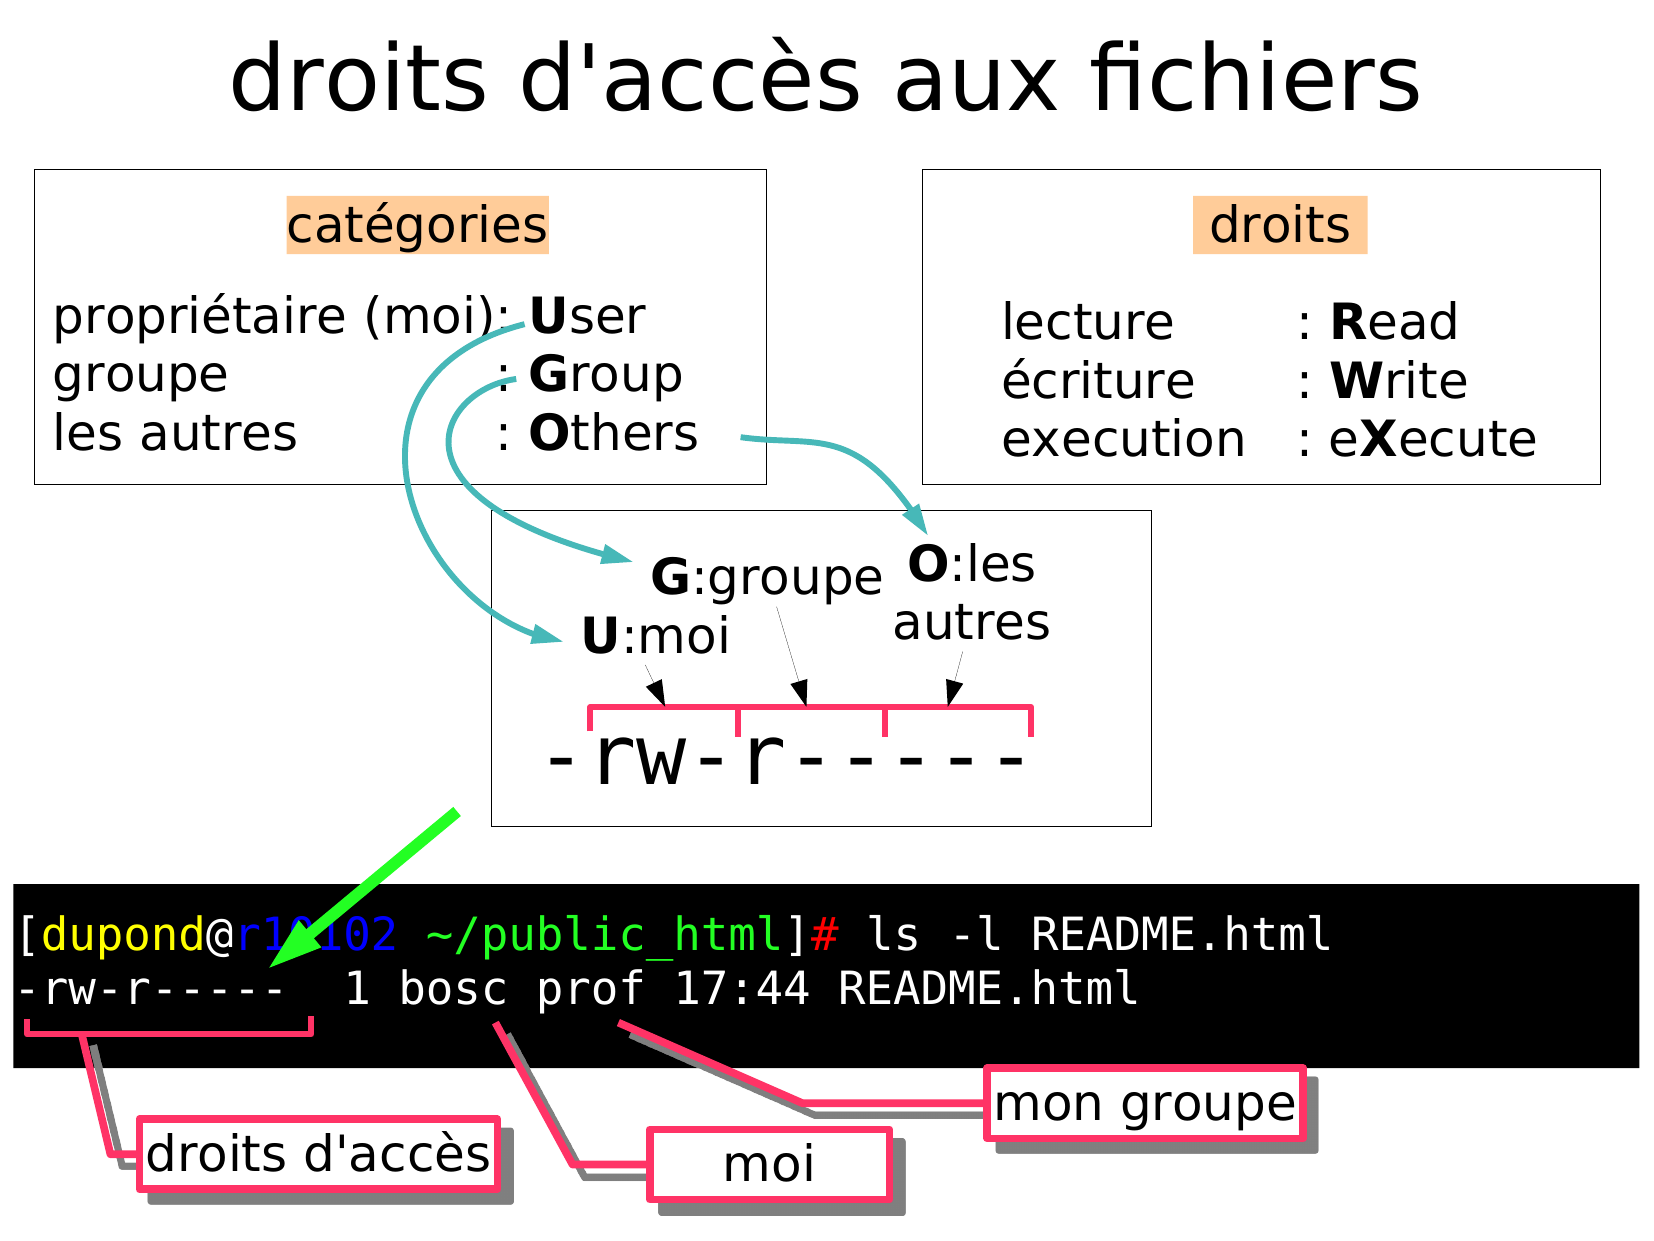

# droits d'accès aux fichiers
catégories
 droits
propriétaire (moi): User
groupe				: Group
les autres			: Others
lecture		: Read
écriture		: Write
execution	: eXecute
O:les
autres
G:groupe
U:moi
-rw-r-----
[dupond@r10102 ~/public_html]# ls -l README.html
-rw-r----- 1 bosc prof 17:44 README.html